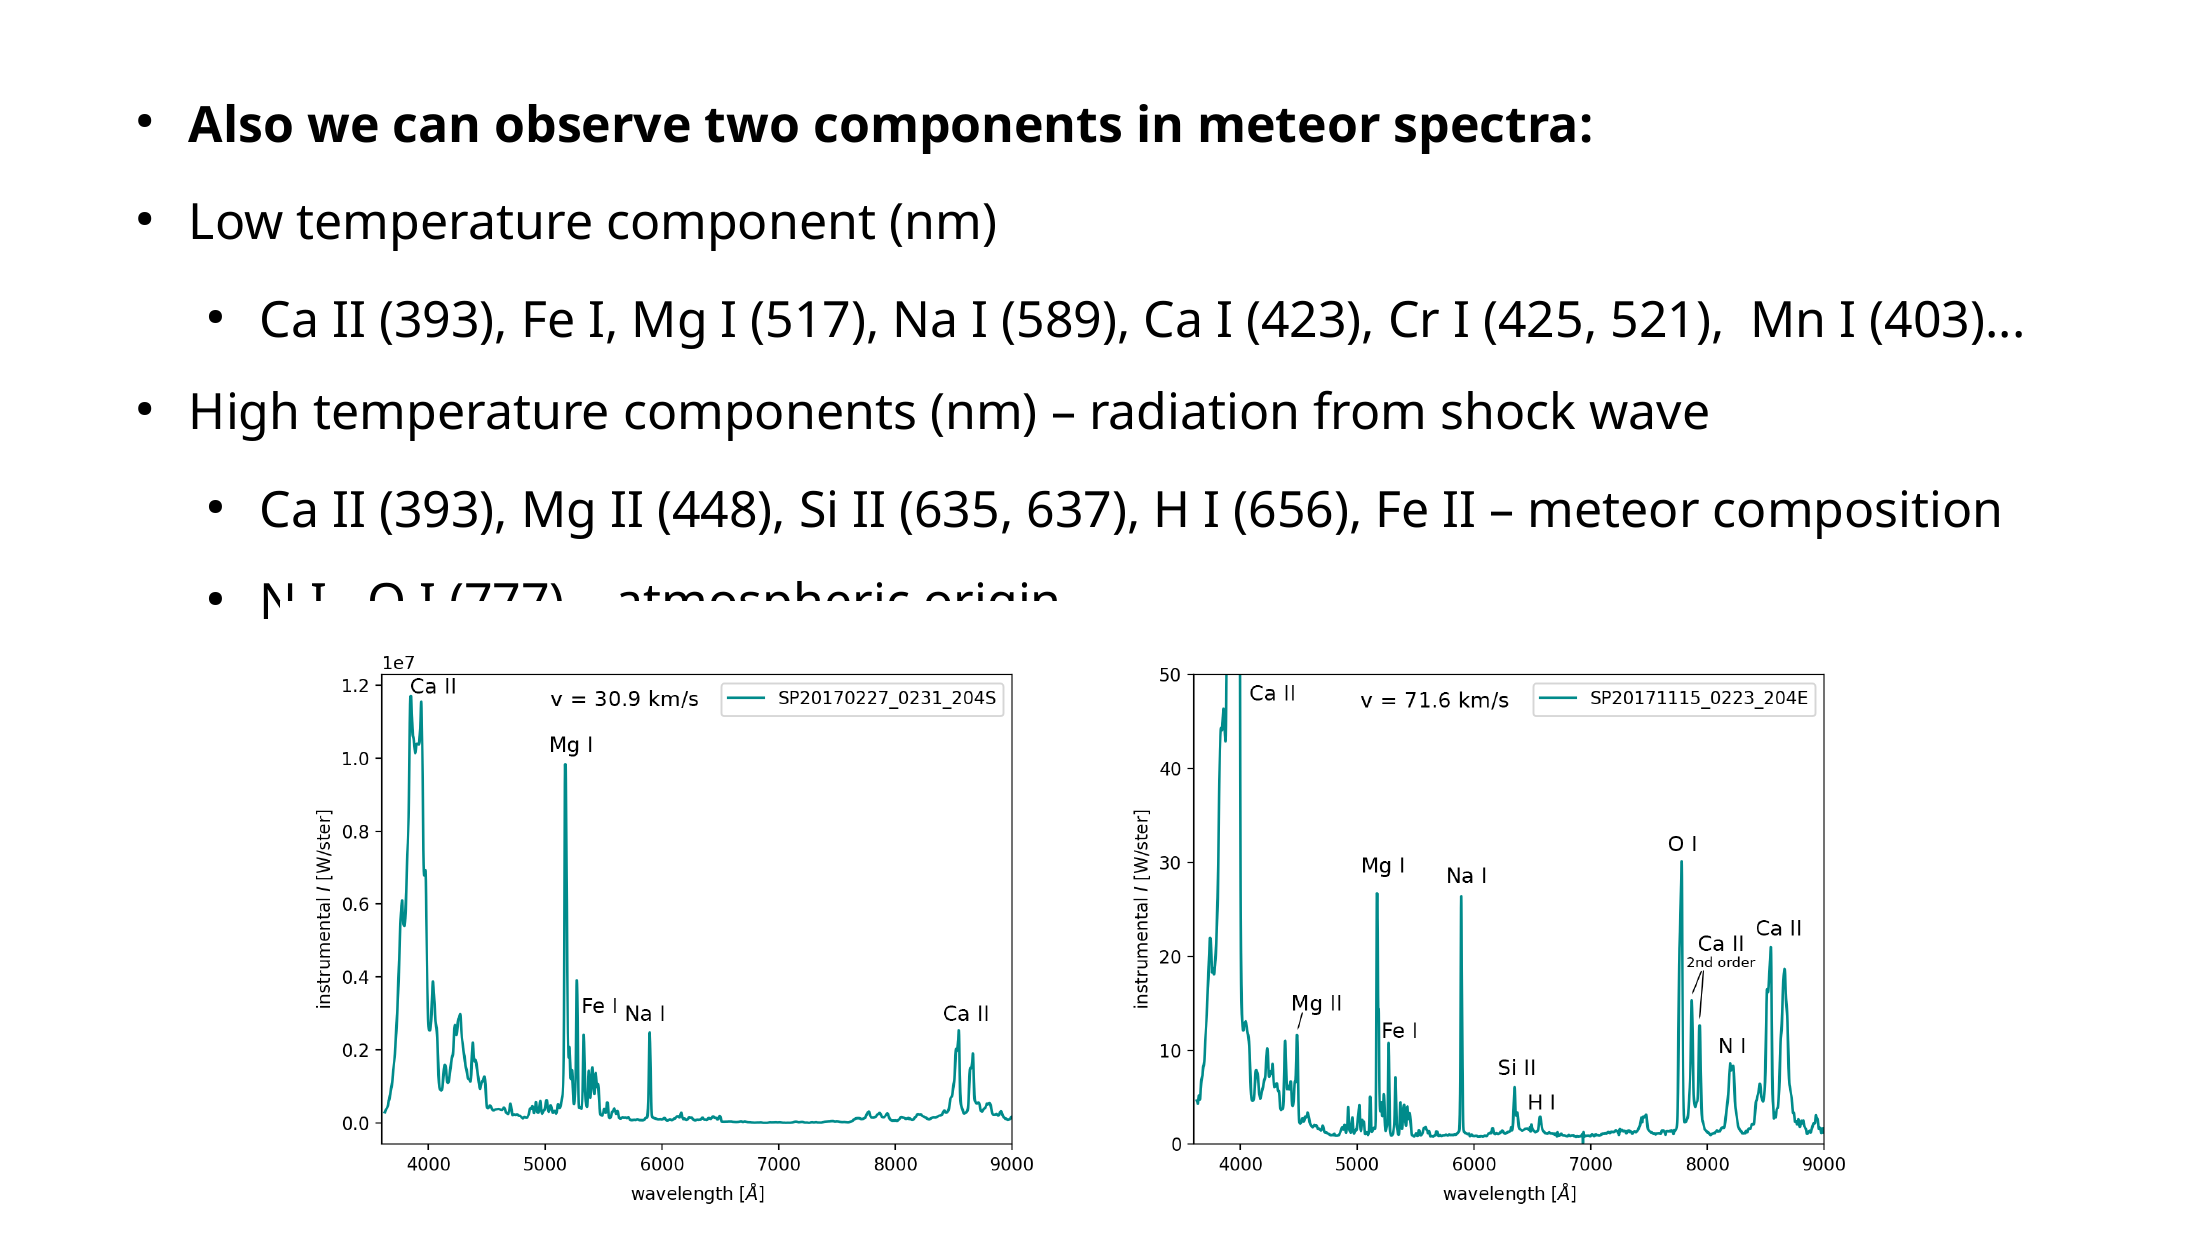

# Also we can observe two components in meteor spectra:
Low temperature component (nm)
Ca II (393), Fe I, Mg I (517), Na I (589), Ca I (423), Cr I (425, 521), Mn I (403)...
High temperature components (nm) – radiation from shock wave
Ca II (393), Mg II (448), Si II (635, 637), H I (656), Fe II – meteor composition
N I , O I (777) – atmospheric origin